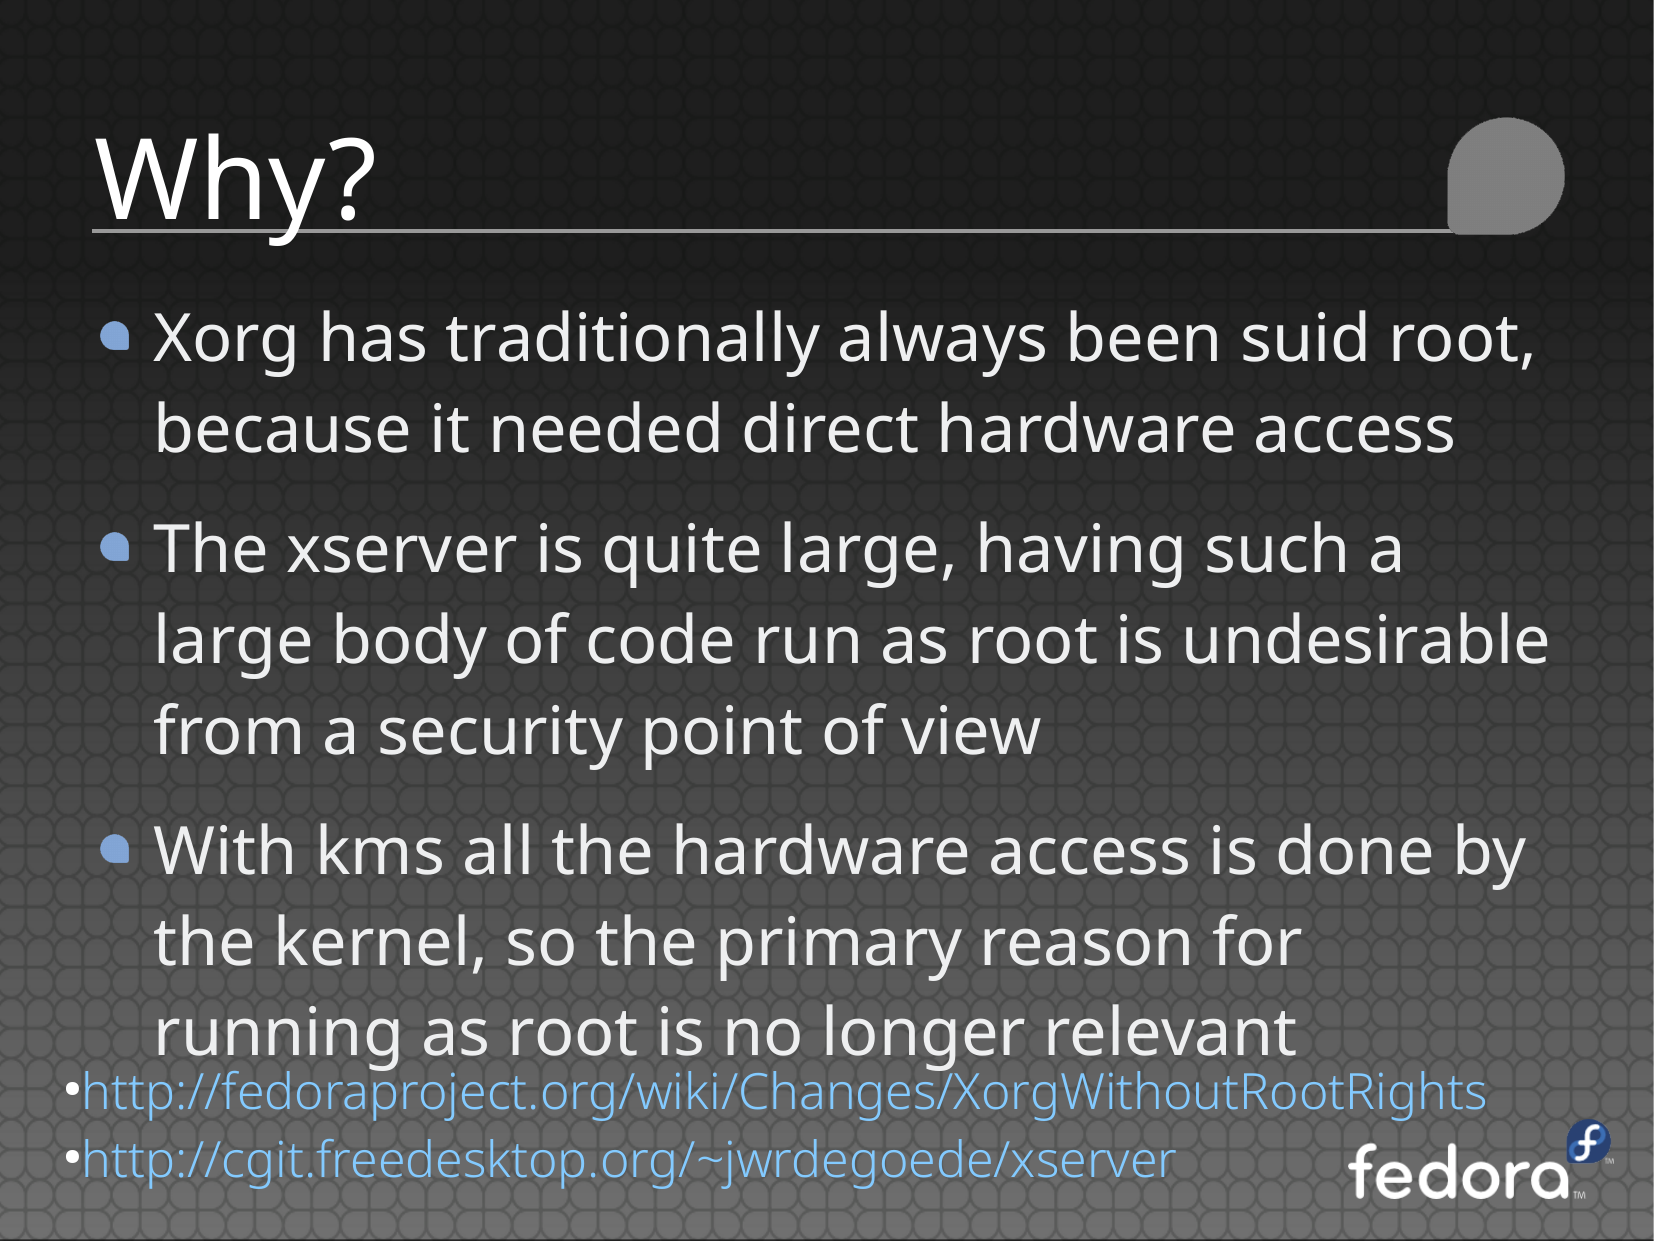

Why?
# Xorg has traditionally always been suid root, because it needed direct hardware access
The xserver is quite large, having such a large body of code run as root is undesirable from a security point of view
With kms all the hardware access is done by the kernel, so the primary reason for running as root is no longer relevant
http://fedoraproject.org/wiki/Changes/XorgWithoutRootRights
http://cgit.freedesktop.org/~jwrdegoede/xserver